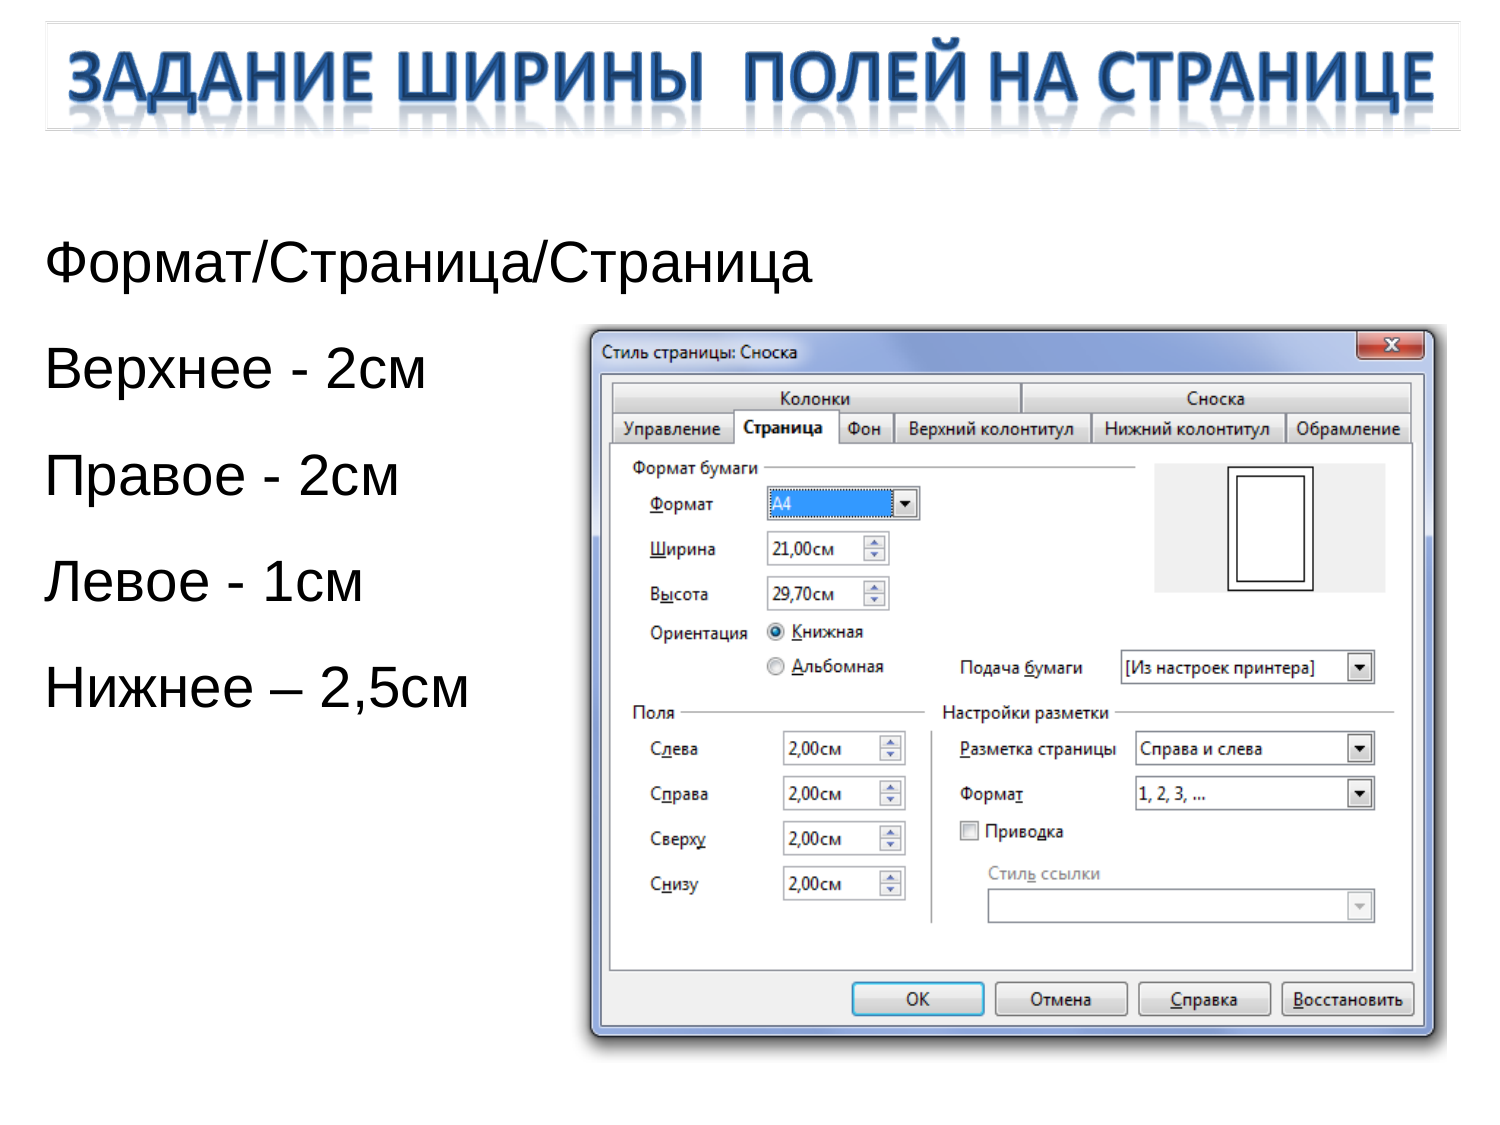

Формат/Страница/Страница
Верхнее - 2см
Правое - 2см
Левое - 1см
Нижнее – 2,5см